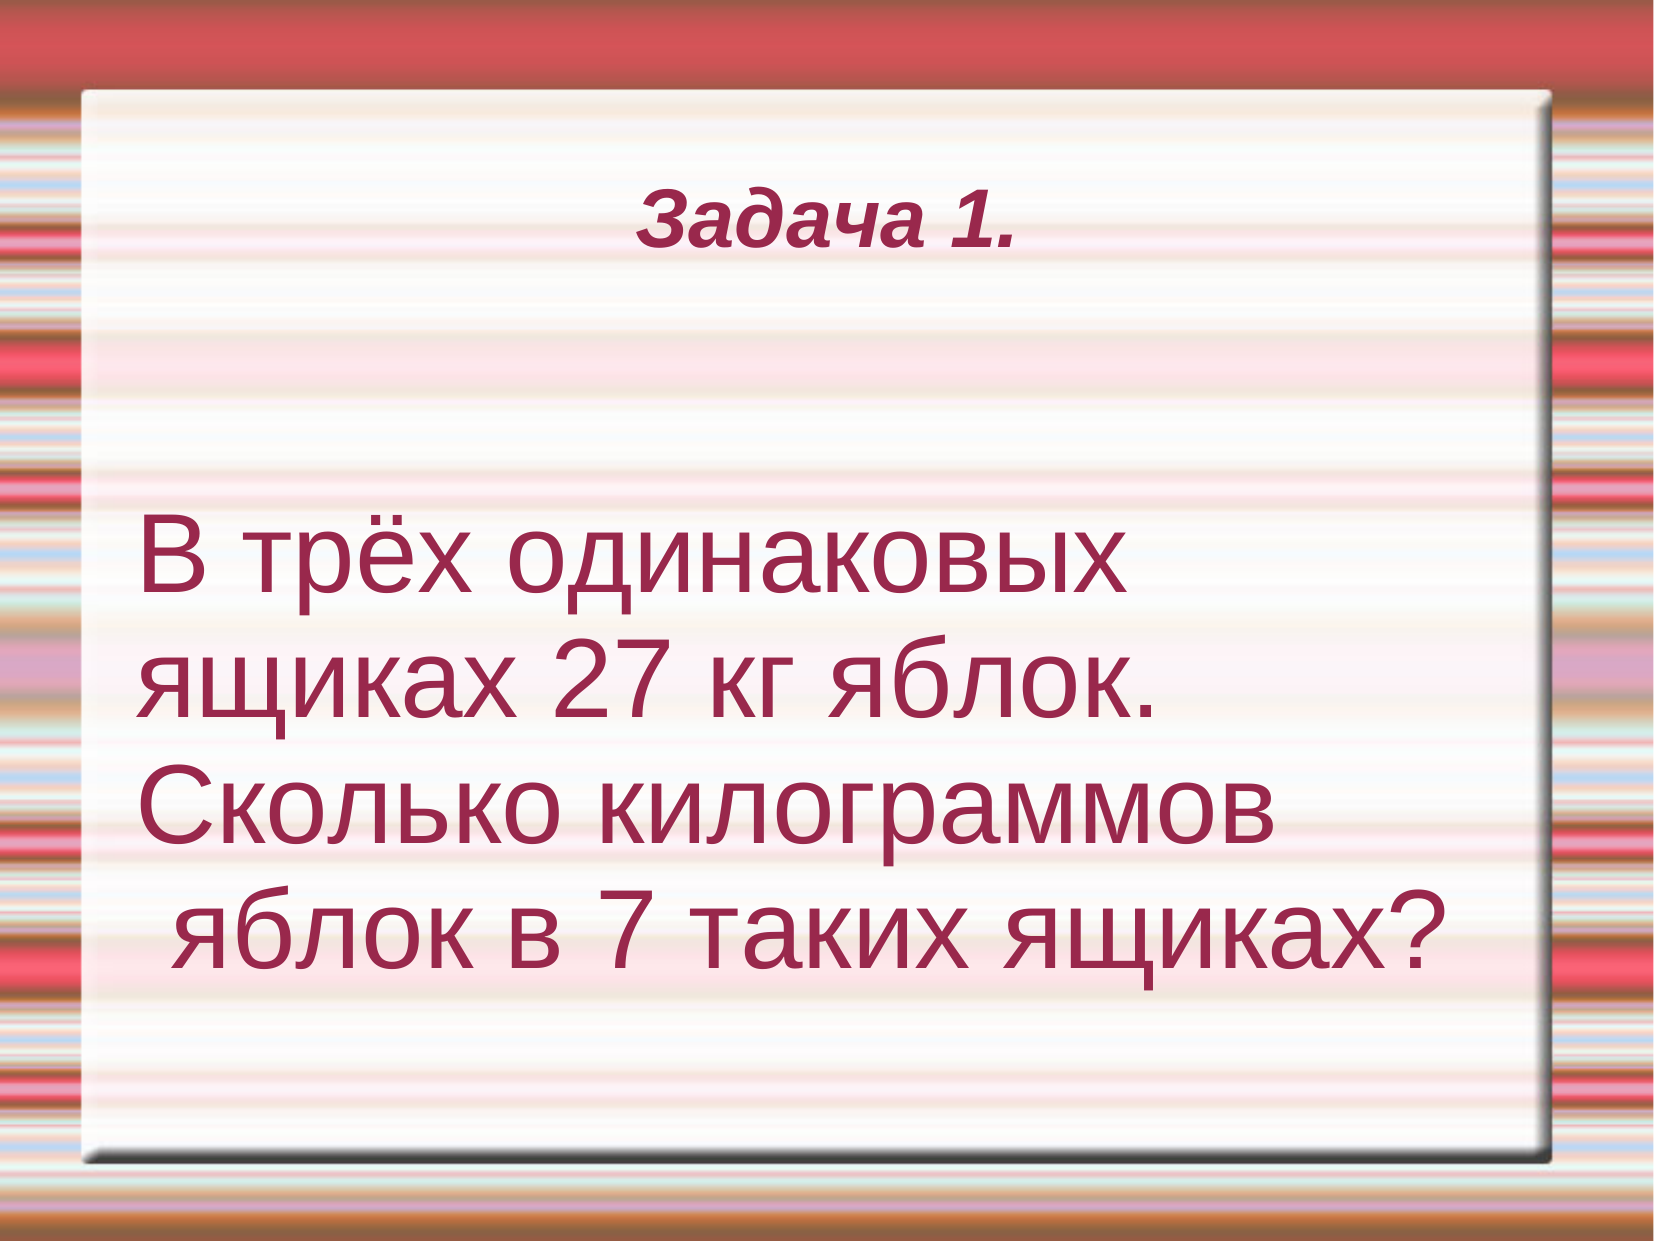

# Задача 1.
В трёх одинаковых
ящиках 27 кг яблок.
Сколько килограммов яблок в 7 таких ящиках?